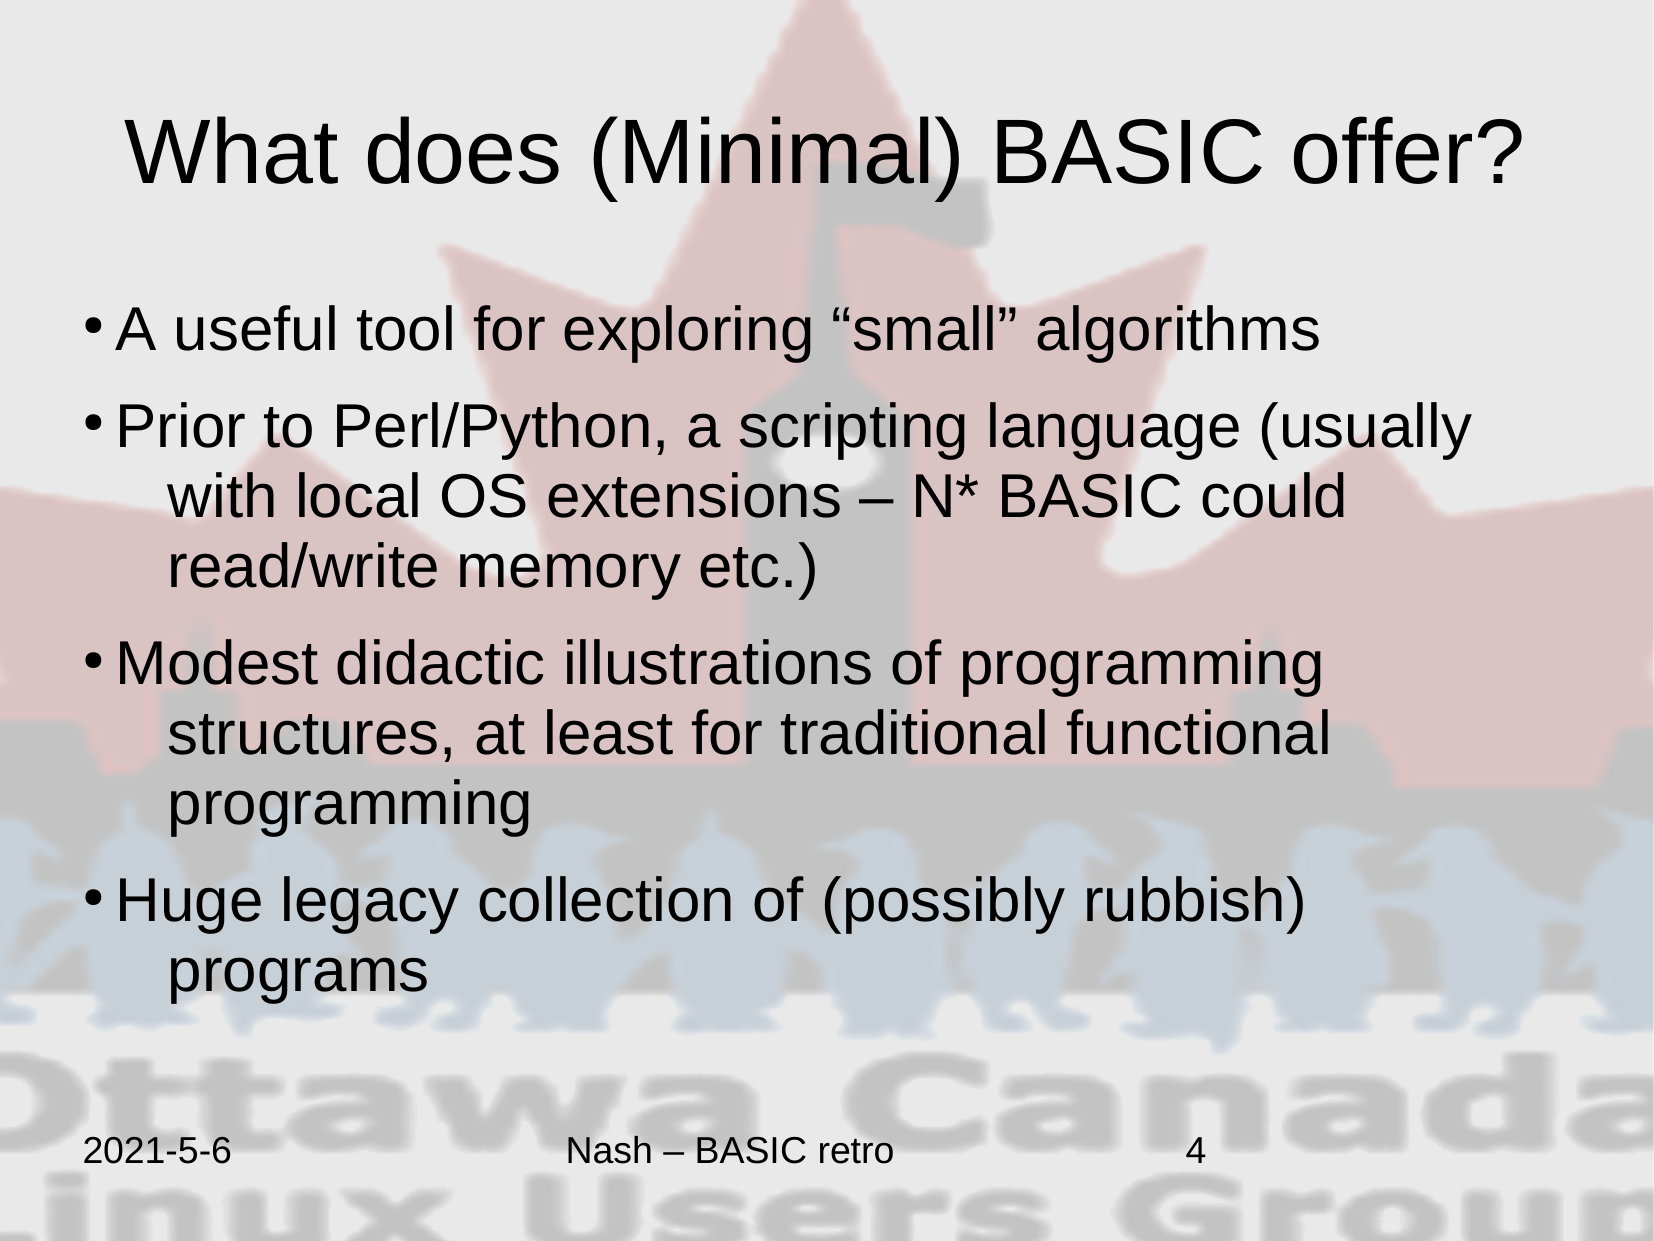

# What does (Minimal) BASIC offer?
A useful tool for exploring “small” algorithms
Prior to Perl/Python, a scripting language (usually with local OS extensions – N* BASIC could read/write memory etc.)
Modest didactic illustrations of programming structures, at least for traditional functional programming
Huge legacy collection of (possibly rubbish) programs
4